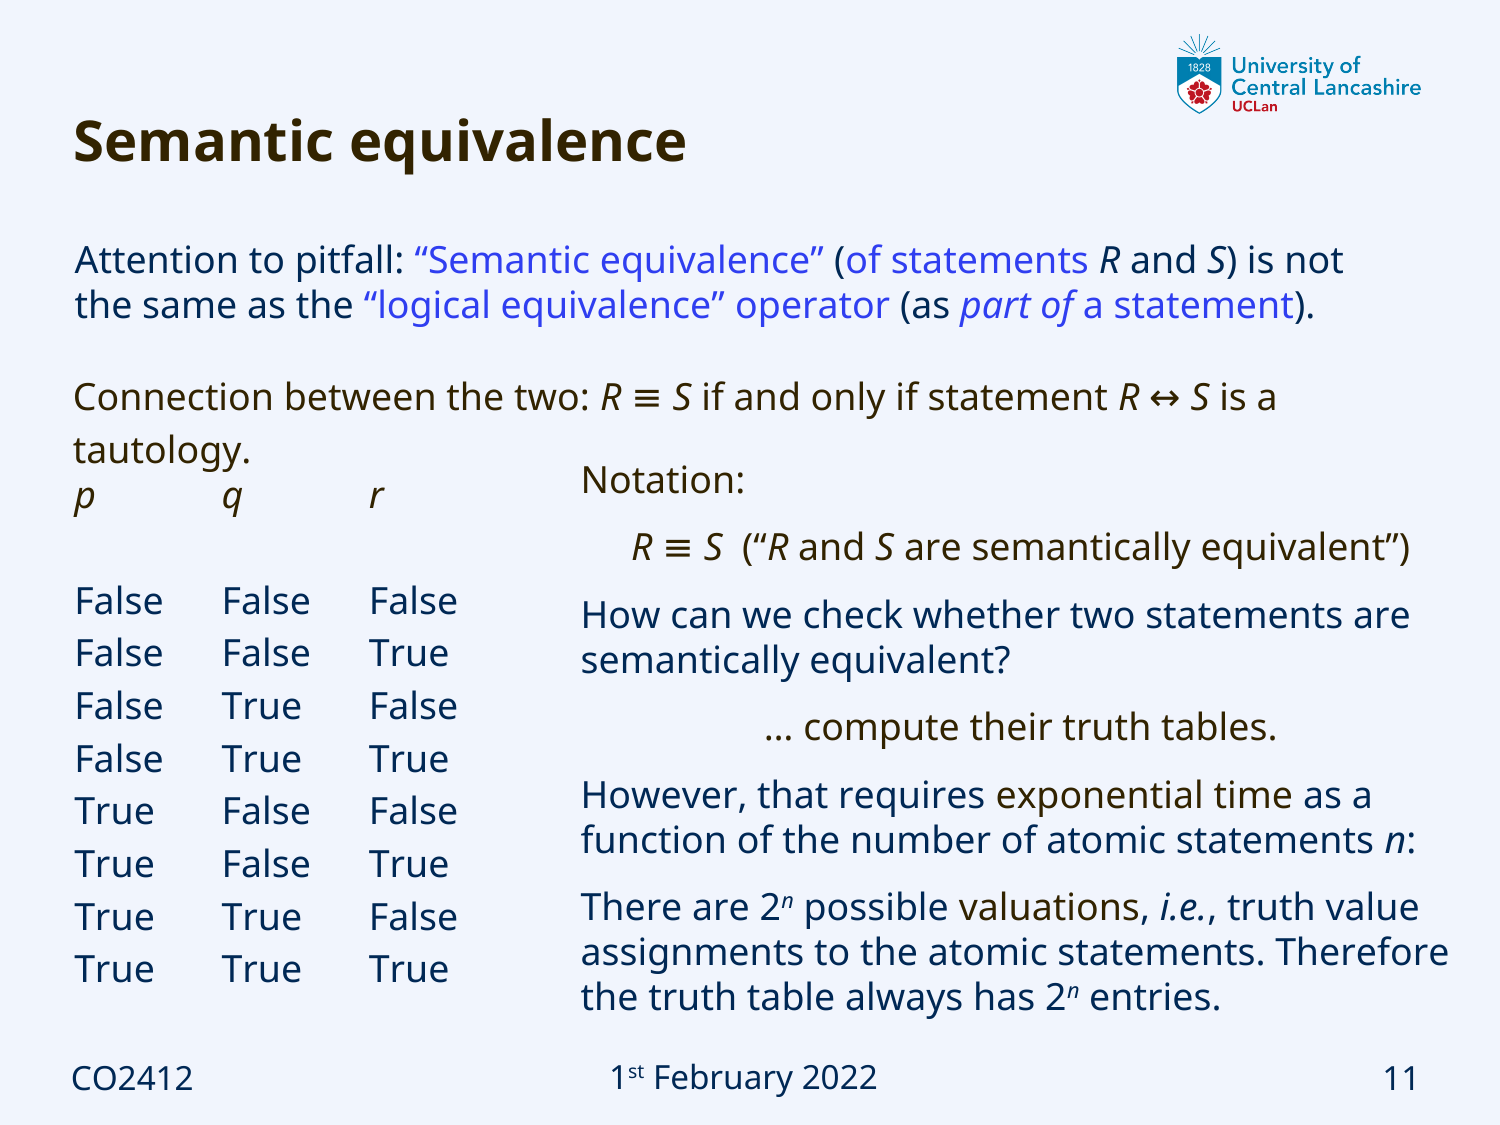

# Semantic equivalence
Connection between the two: R ≡ S if and only if statement R ↔ S is a tautology.
Attention to pitfall: “Semantic equivalence” (of statements R and S) is not the same as the “logical equivalence” operator (as part of a statement).
p		q		r
False	False	False
False	False	True
False	True	False
False	True	True
True	False	False
True	False	True
True	True	False
True	True	True
Notation:
R ≡ S (“R and S are semantically equivalent”)
How can we check whether two statements are semantically equivalent?
… compute their truth tables.
However, that requires exponential time as a function of the number of atomic statements n:
There are 2n possible valuations, i.e., truth value assignments to the atomic statements. Therefore the truth table always has 2n entries.